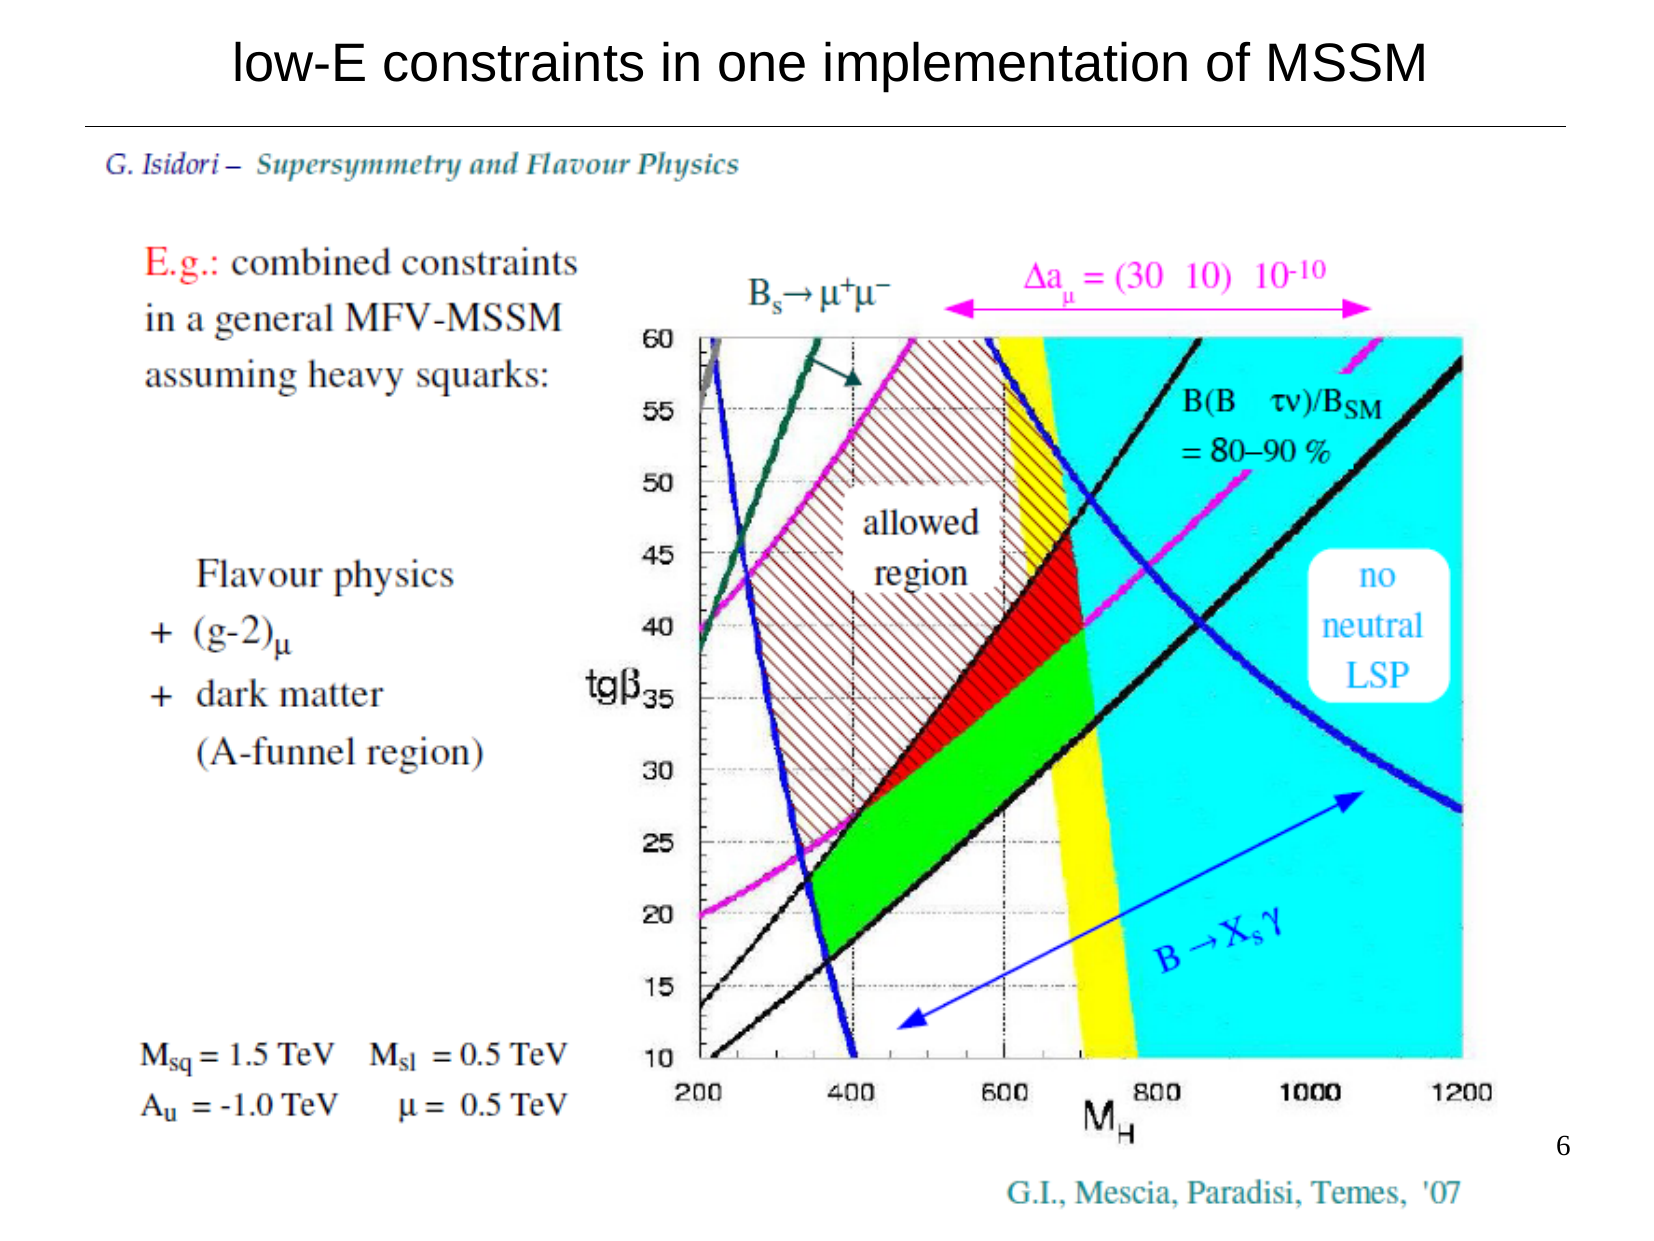

# low-E constraints in one implementation of MSSM
6